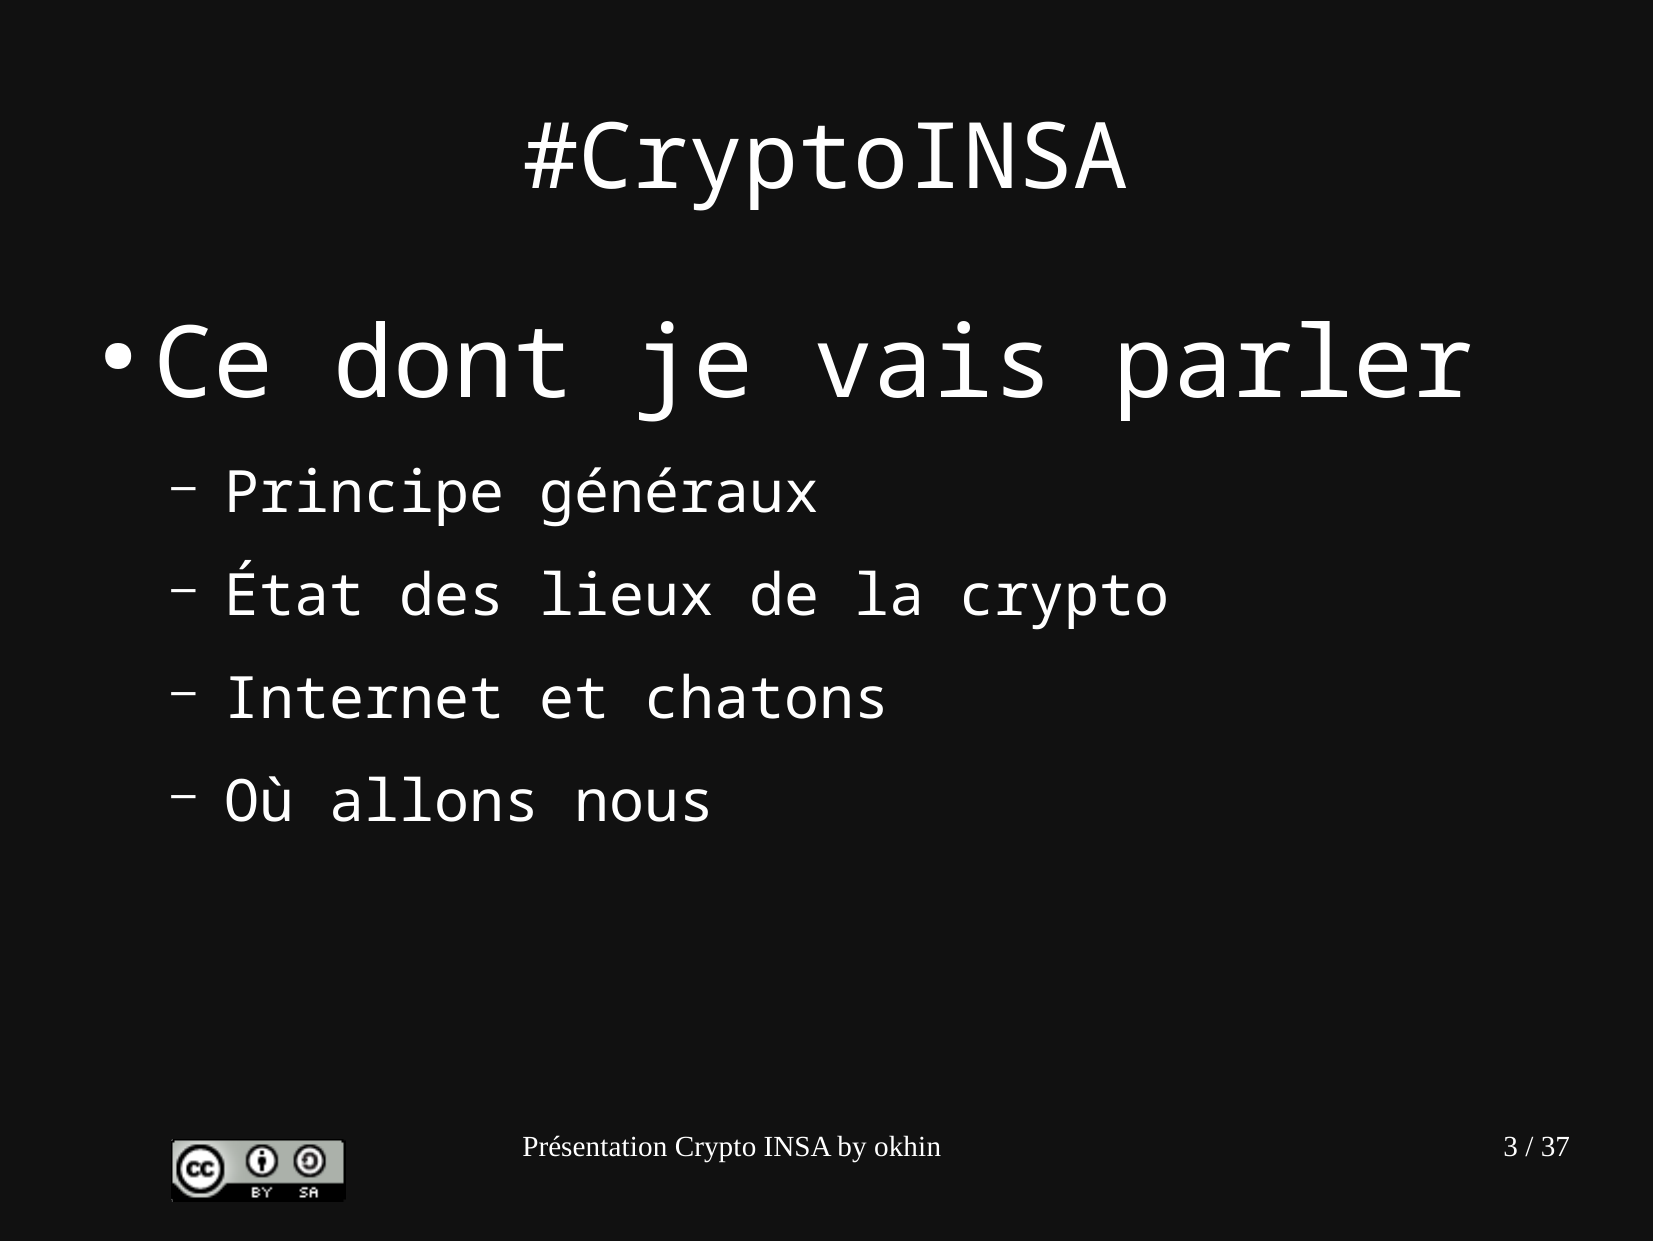

# #CryptoINSA
Ce dont je vais parler
Principe généraux
État des lieux de la crypto
Internet et chatons
Où allons nous
Présentation Crypto INSA by okhin
3